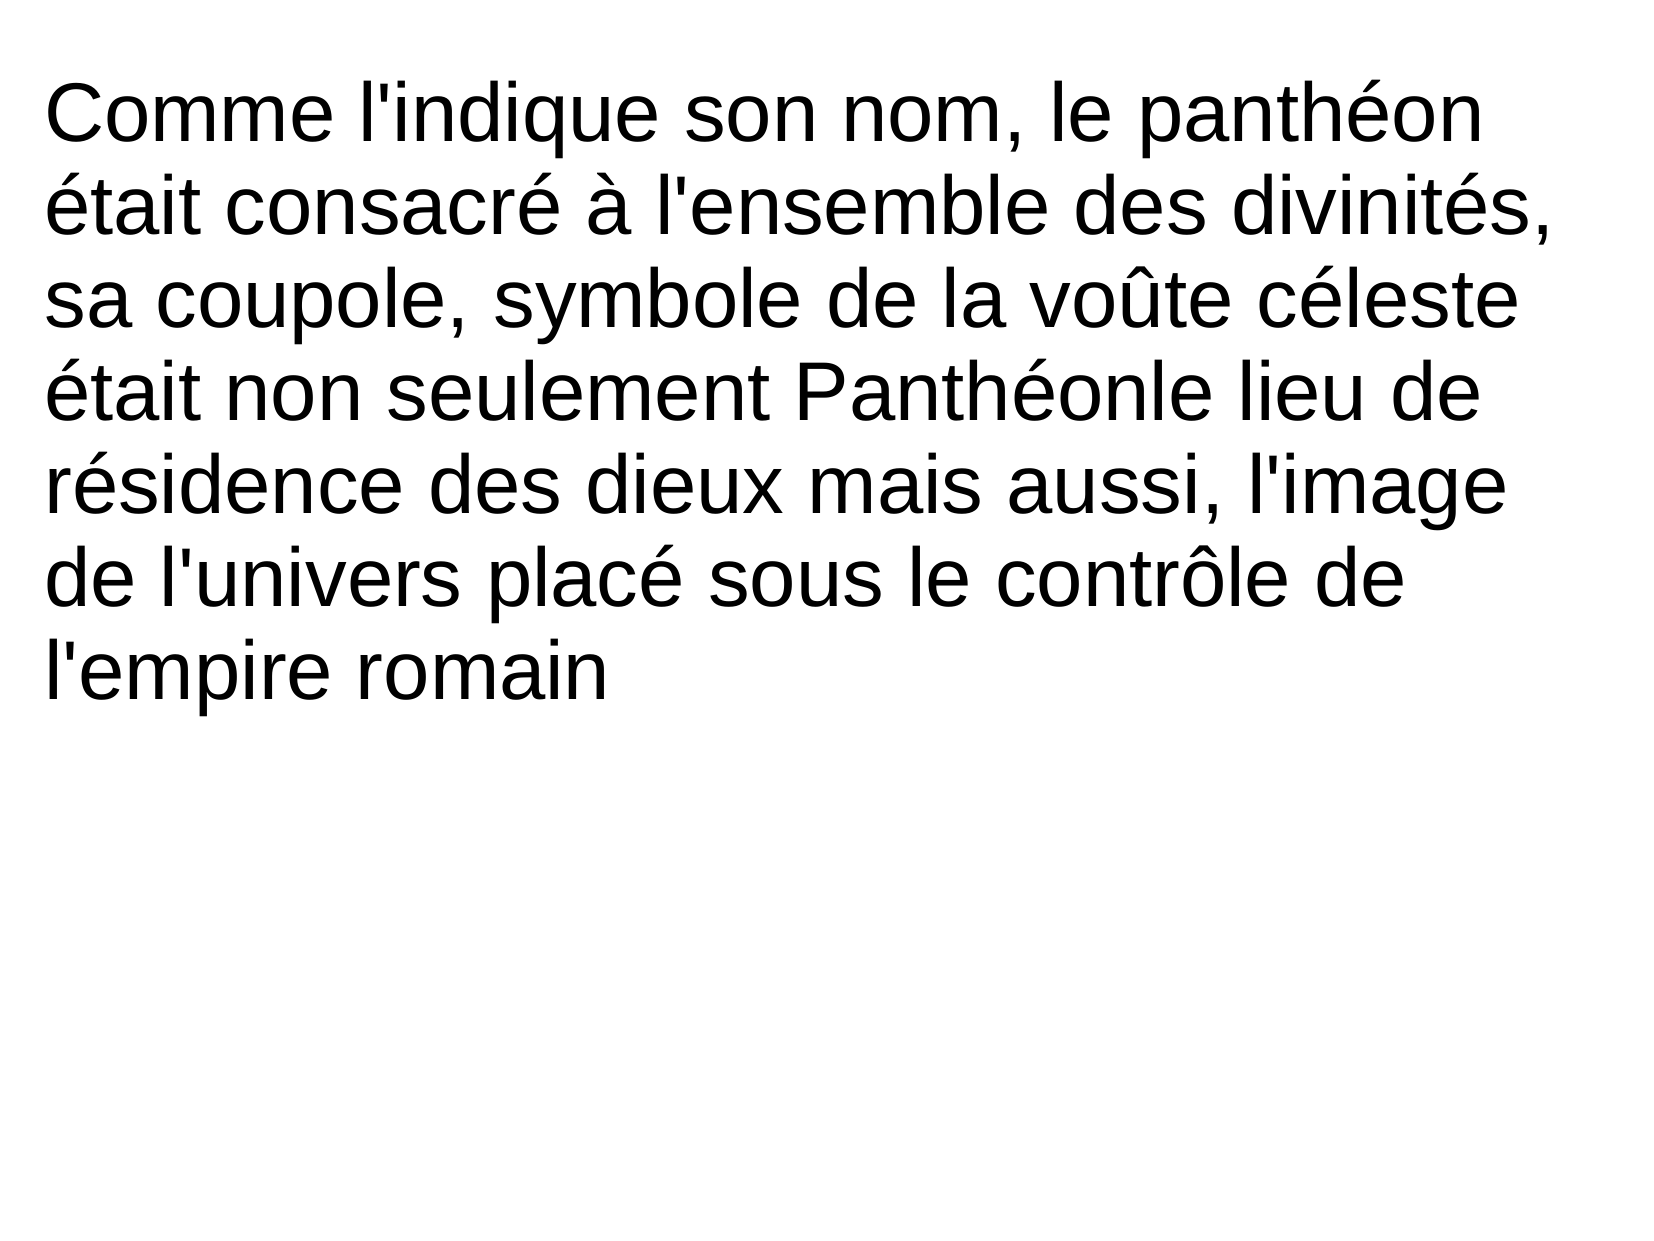

Comme l'indique son nom, le panthéon était consacré à l'ensemble des divinités, sa coupole, symbole de la voûte céleste était non seulement Panthéonle lieu de résidence des dieux mais aussi, l'image de l'univers placé sous le contrôle de l'empire romain